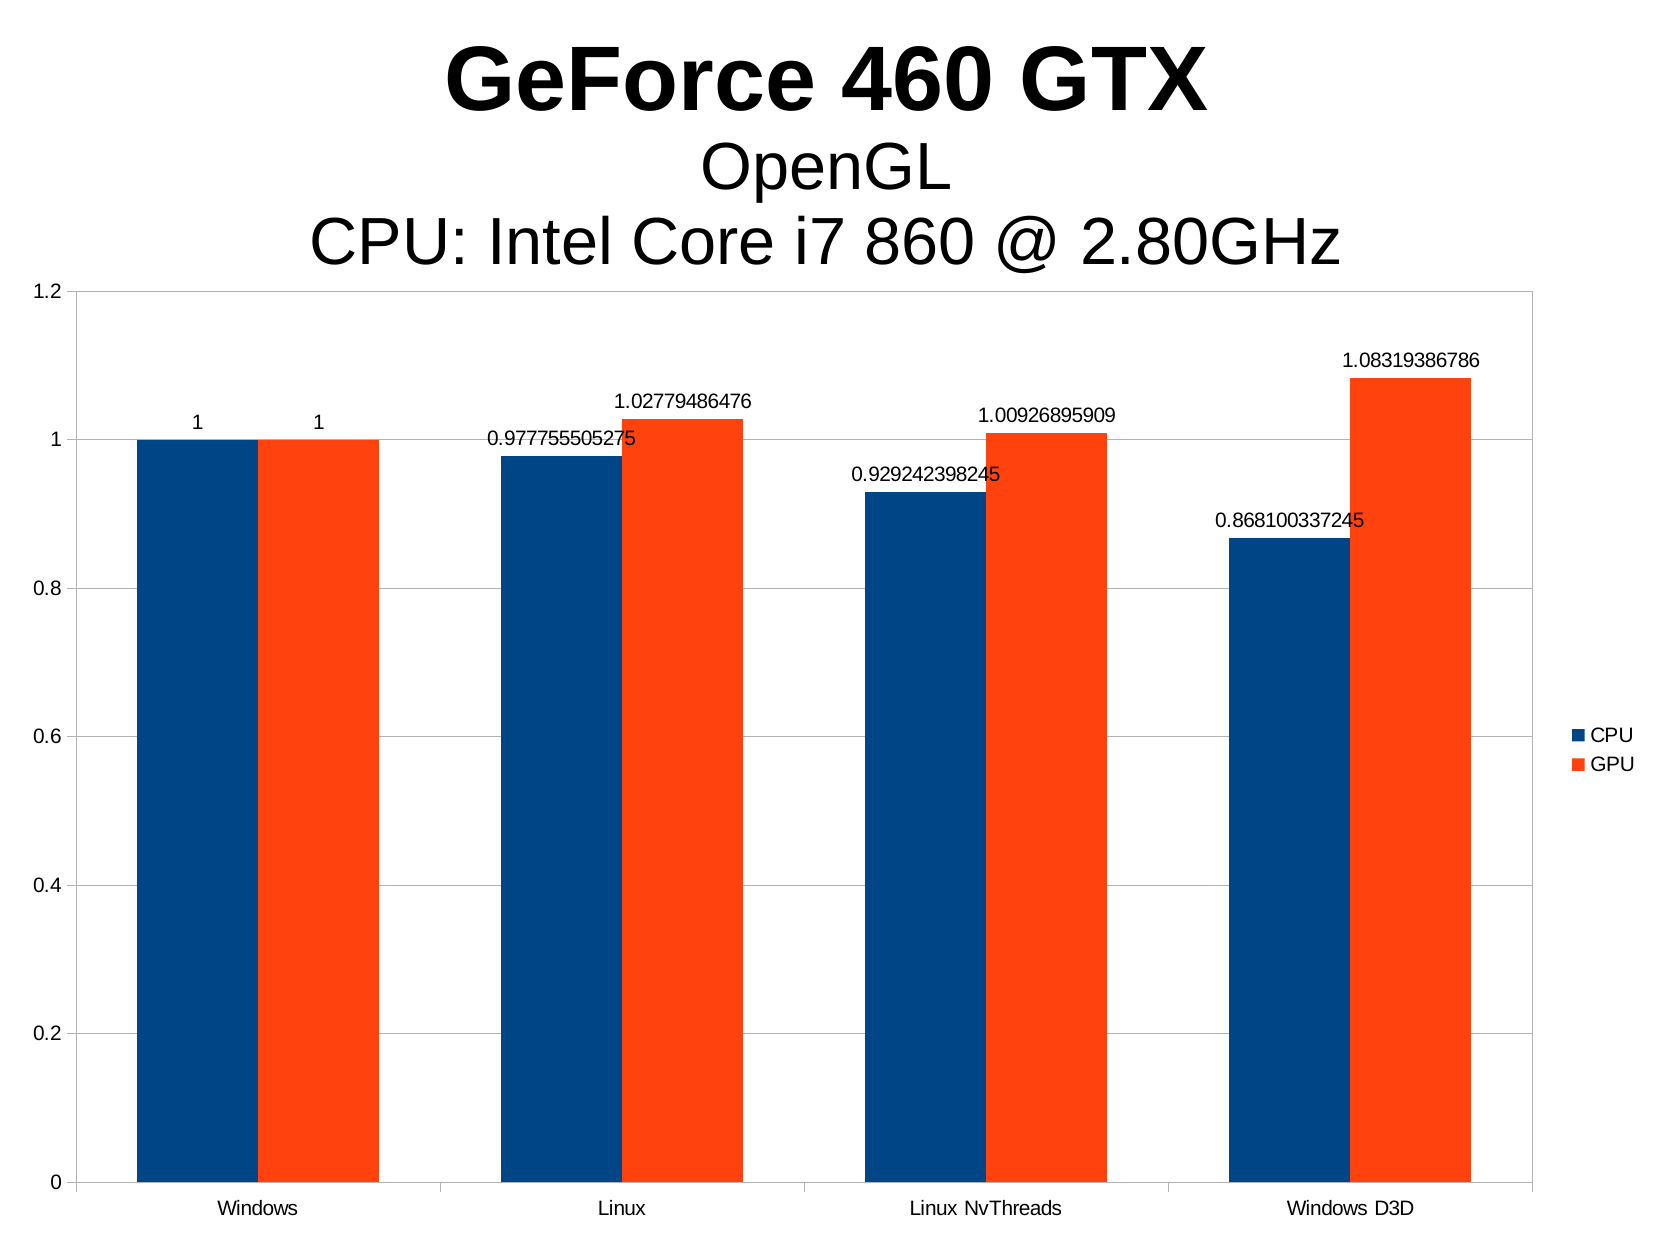

# GeForce 460 GTX OpenGL CPU: Intel Core i7 860 @ 2.80GHz
### Chart
| Category | CPU | GPU |
|---|---|---|
| Windows | 1.0 | 1.0 |
| Linux | 0.977755505275 | 1.02779486476 |
| Linux NvThreads | 0.929242398245 | 1.00926895909 |
| Windows D3D | 0.868100337245 | 1.08319386786 |